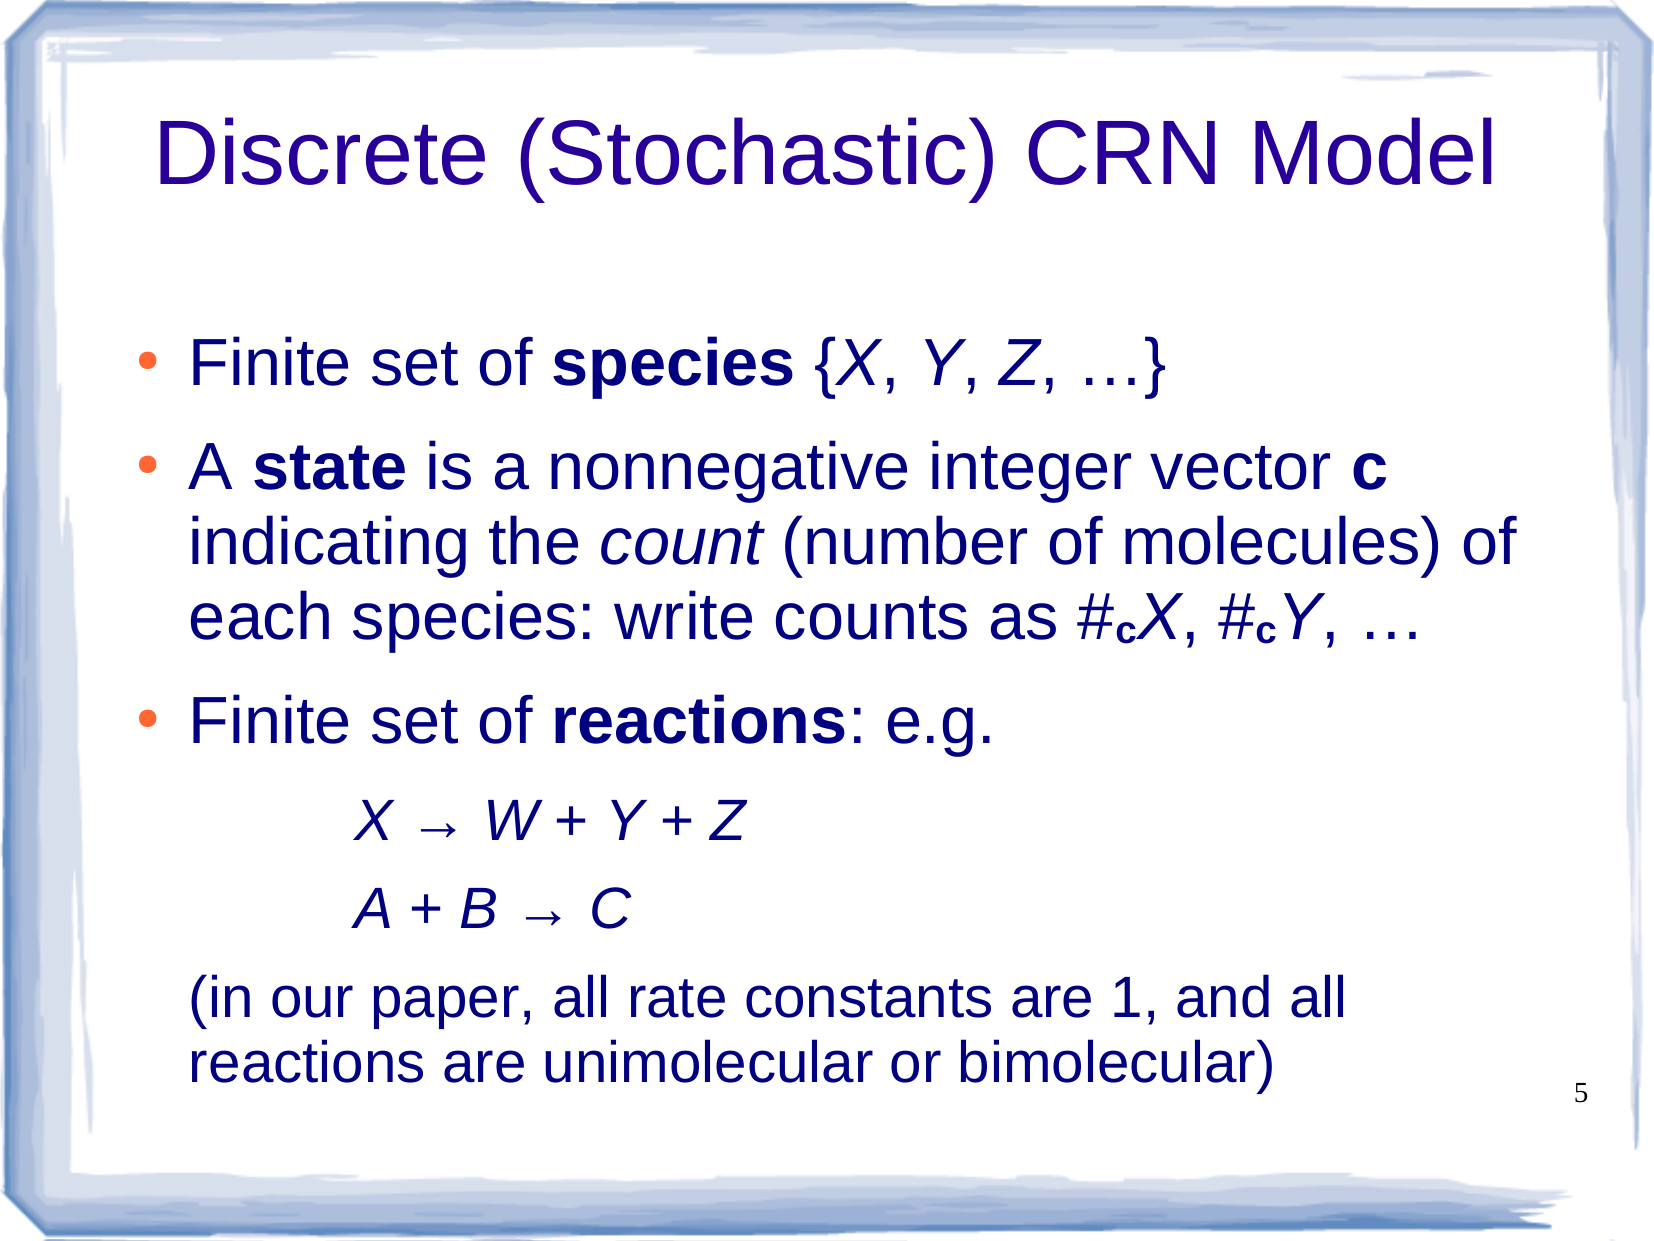

# Discrete (Stochastic) CRN Model
Finite set of species {X, Y, Z, …}
A state is a nonnegative integer vector c indicating the count (number of molecules) of each species: write counts as #cX, #cY, …
Finite set of reactions: e.g.
X → W + Y + Z
A + B → C
(in our paper, all rate constants are 1, and all reactions are unimolecular or bimolecular)
5